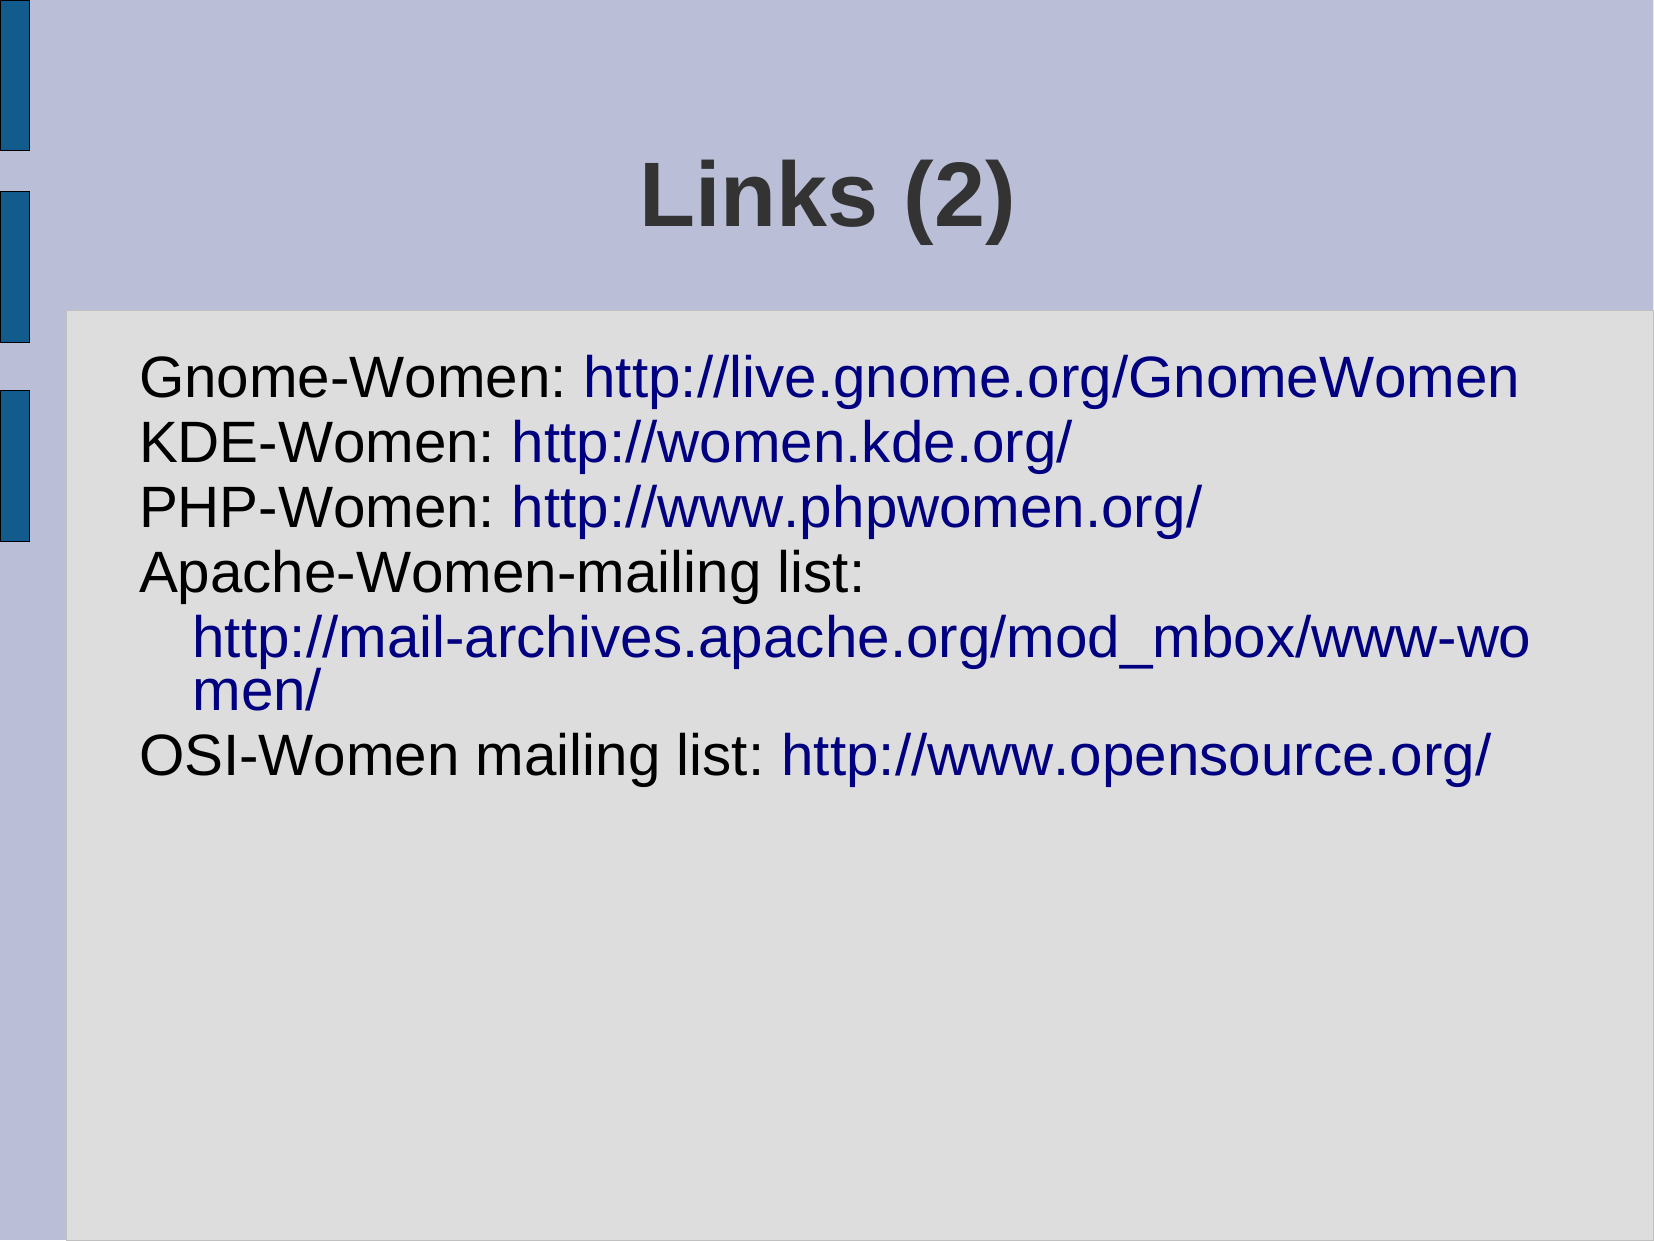

# Links (2)
Gnome-Women: http://live.gnome.org/GnomeWomen
KDE-Women: http://women.kde.org/
PHP-Women: http://www.phpwomen.org/
Apache-Women-mailing list: http://mail-archives.apache.org/mod_mbox/www-women/
OSI-Women mailing list: http://www.opensource.org/